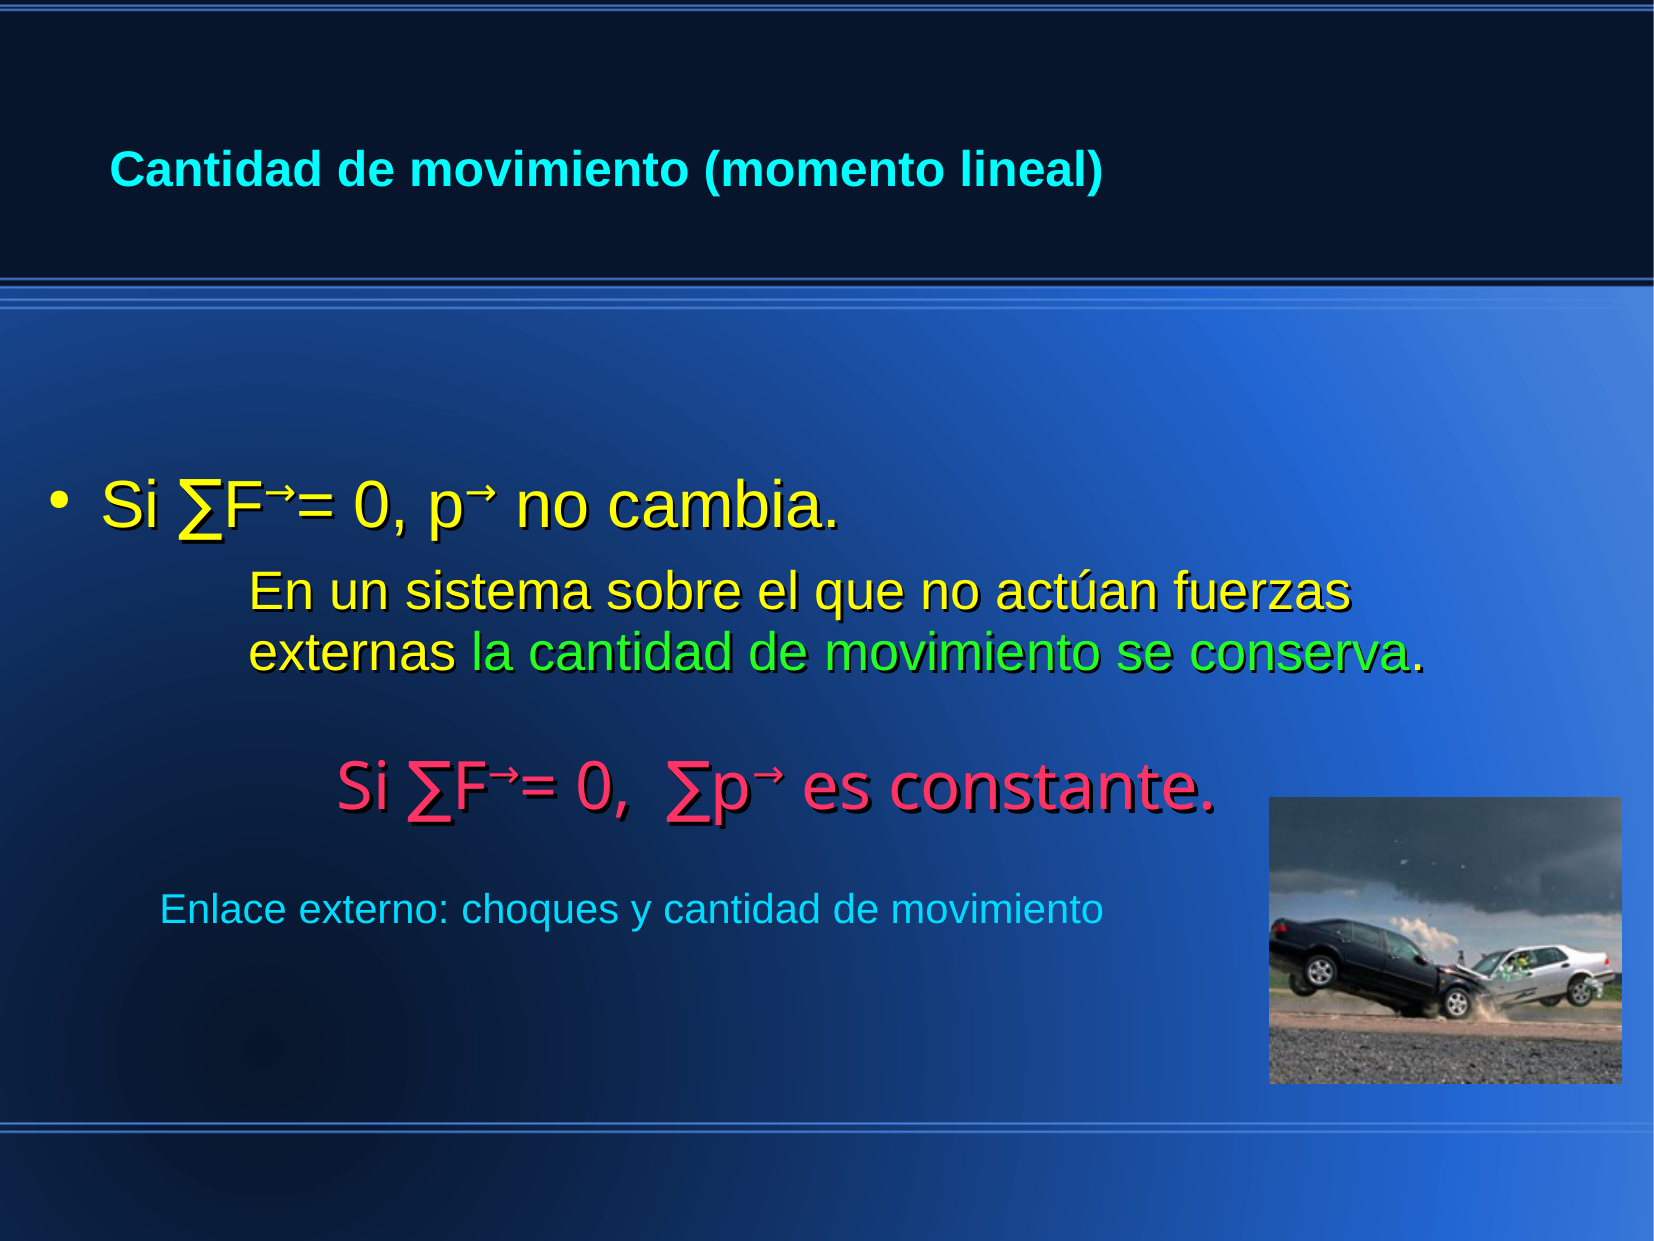

Cantidad de movimiento (momento lineal)
Si ∑F→= 0, p→ no cambia.
En un sistema sobre el que no actúan fuerzas externas la cantidad de movimiento se conserva.
Si ∑F→= 0, ∑p→ es constante.
# Enlace externo: choques y cantidad de movimiento